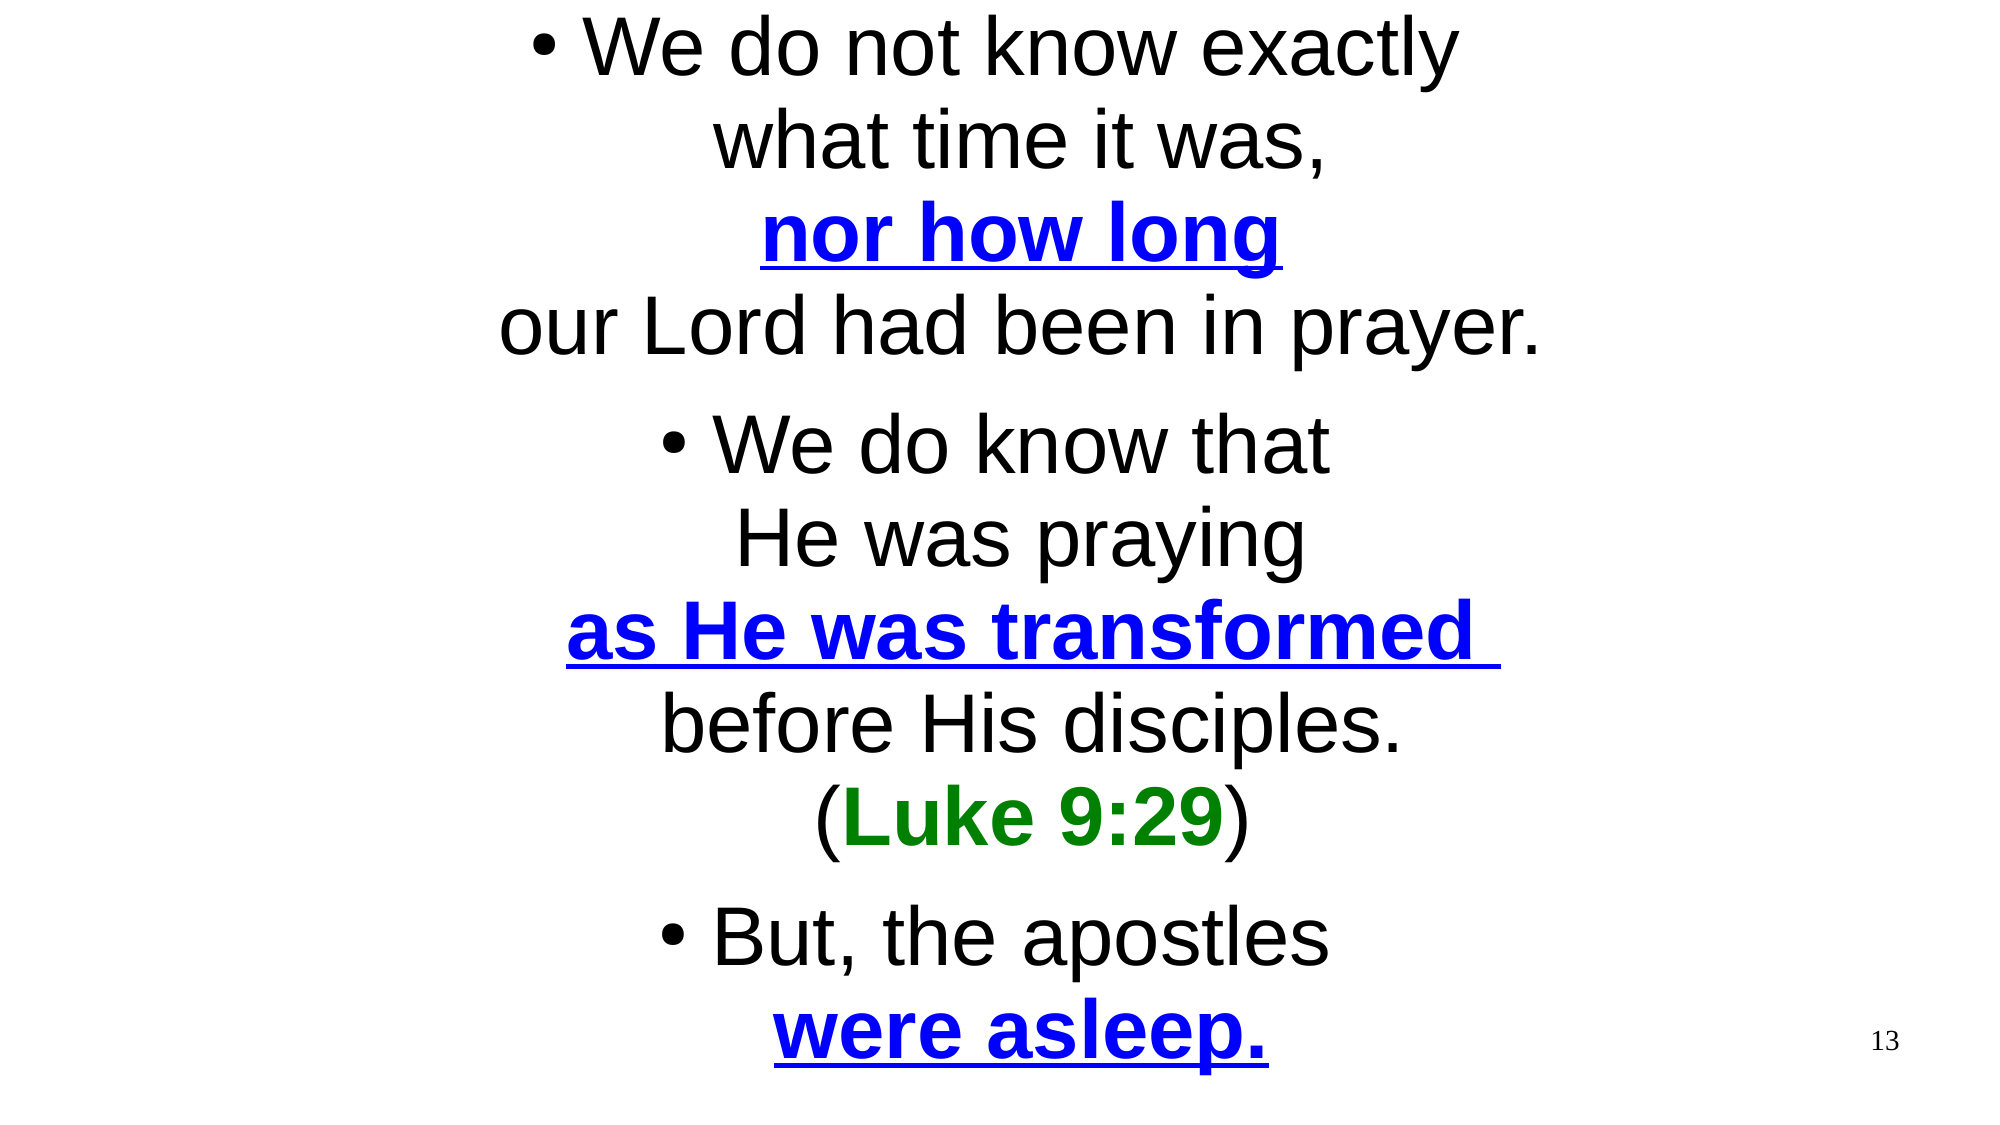

# We do not know exactly what time it was, nor how long our Lord had been in prayer.
We do know that
He was praying
as He was transformed
before His disciples.
(Luke 9:29)
But, the apostles
were asleep.
13